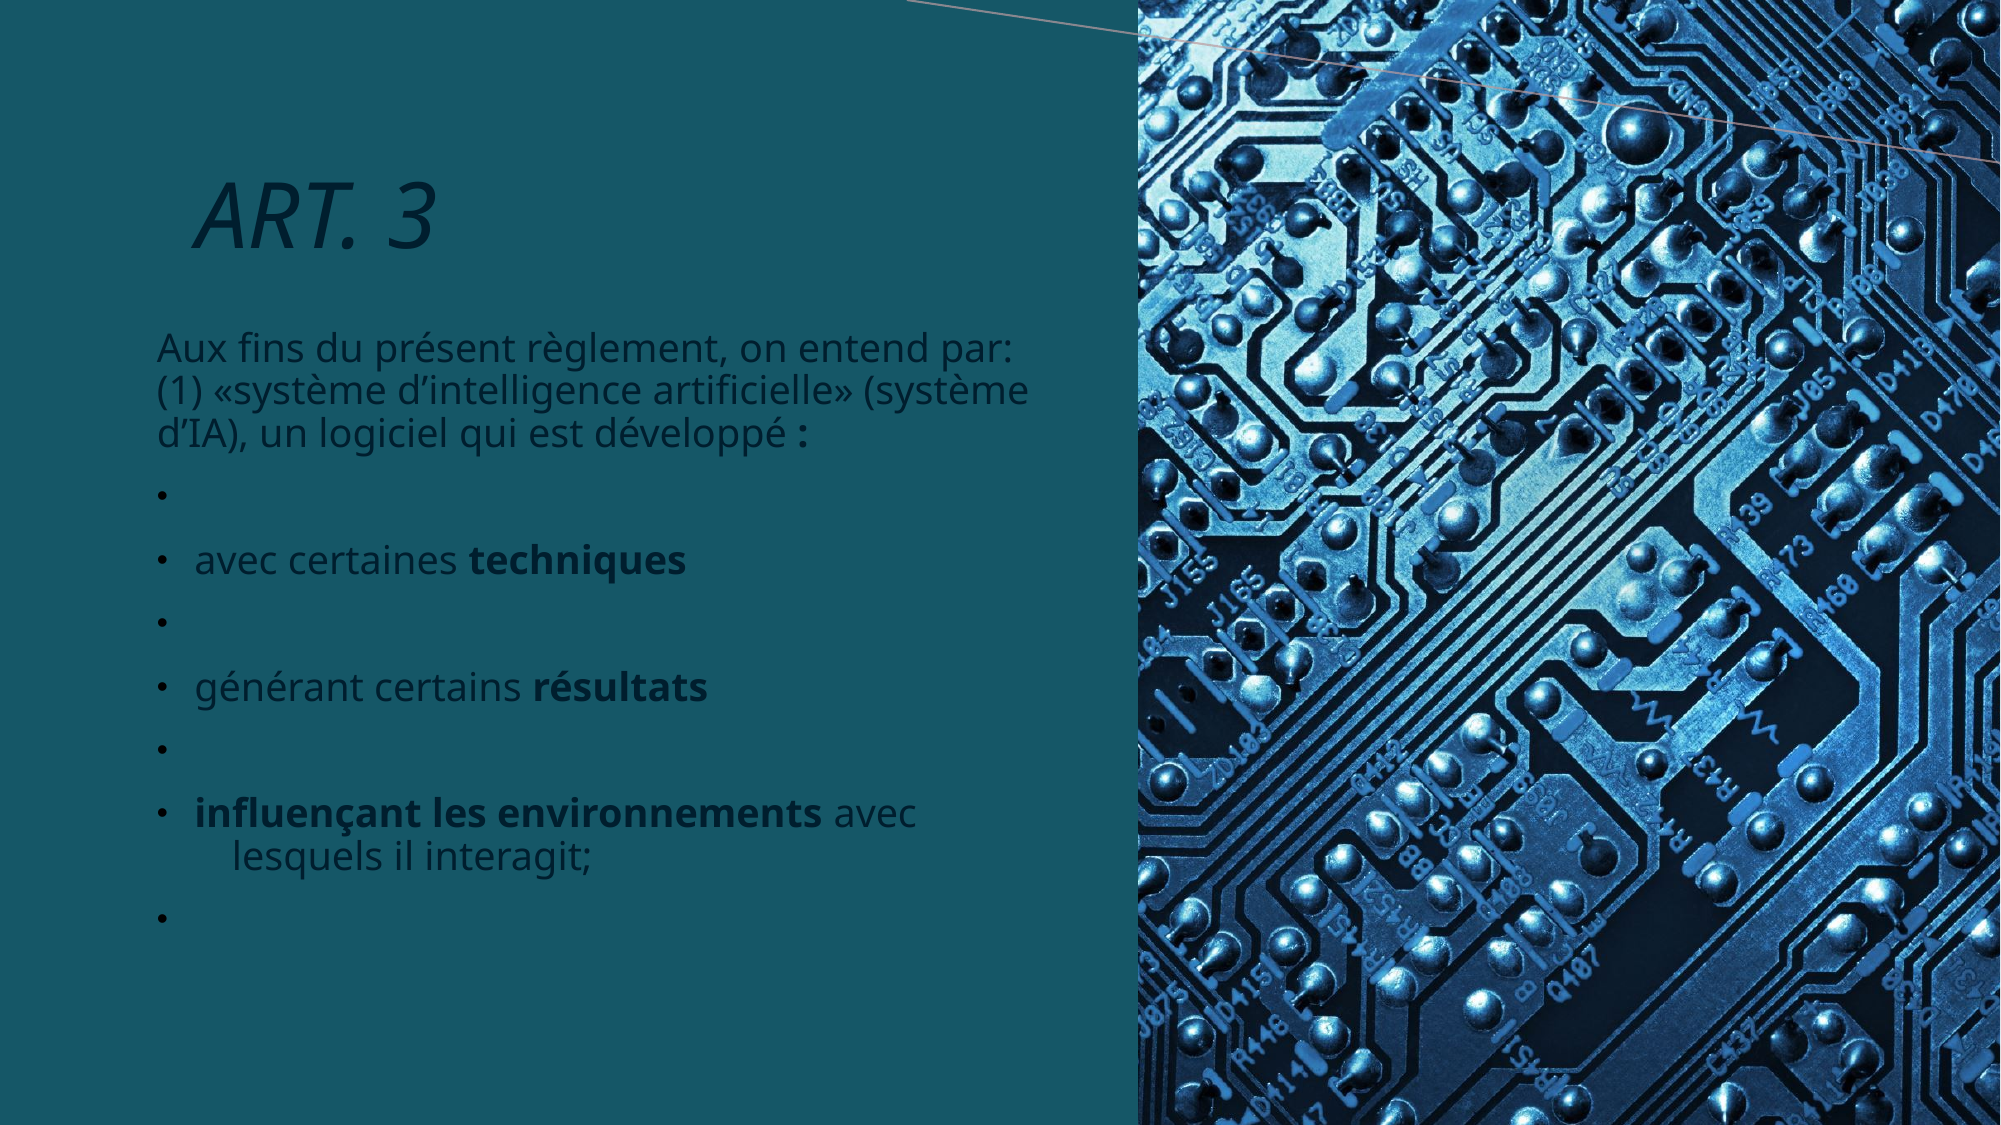

# Art. 3
Aux fins du présent règlement, on entend par: (1) «système d’intelligence artificielle» (système d’IA), un logiciel qui est développé :
avec certaines techniques
générant certains résultats
influençant les environnements avec lesquels il interagit;